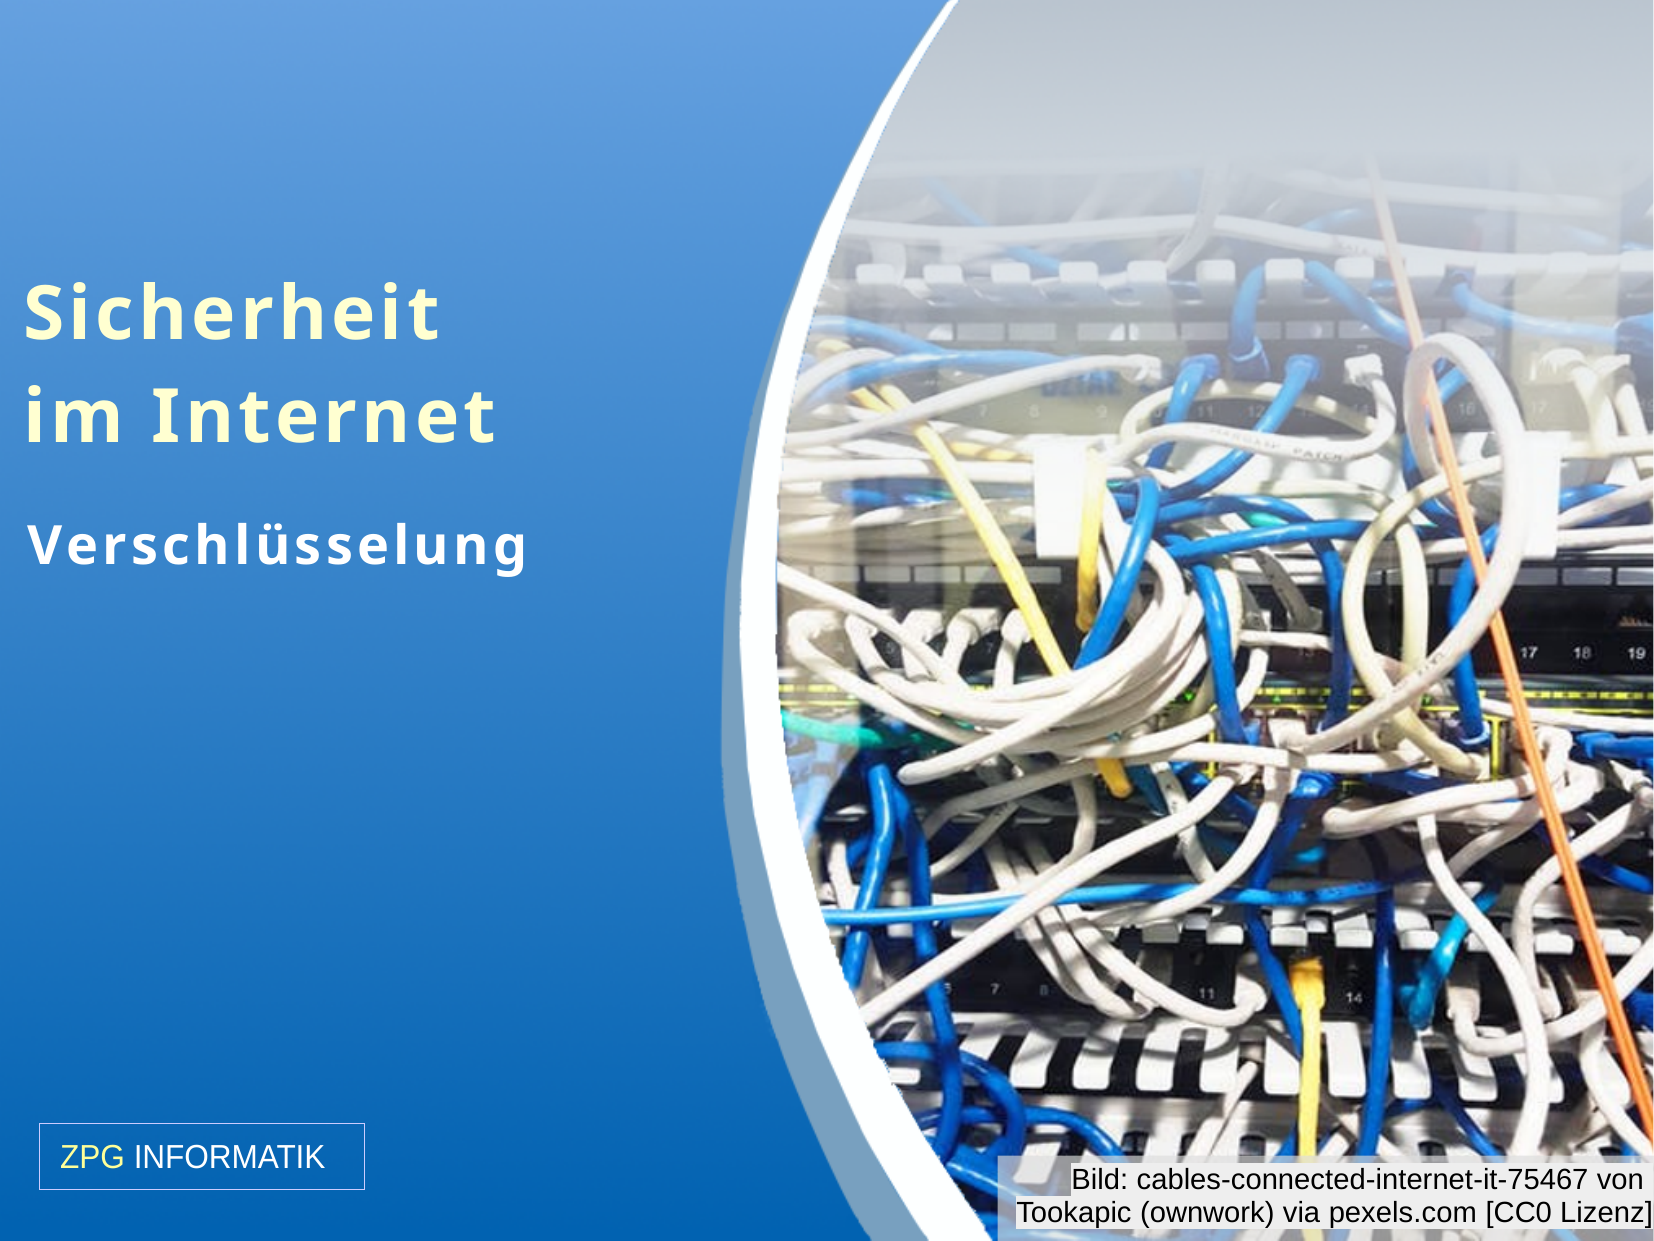

Sicherheit
im Internet
Verschlüsselung
ZPG INFORMATIK
Bild: cables-connected-internet-it-75467 von
Tookapic (ownwork) via pexels.com [CC0 Lizenz]
1